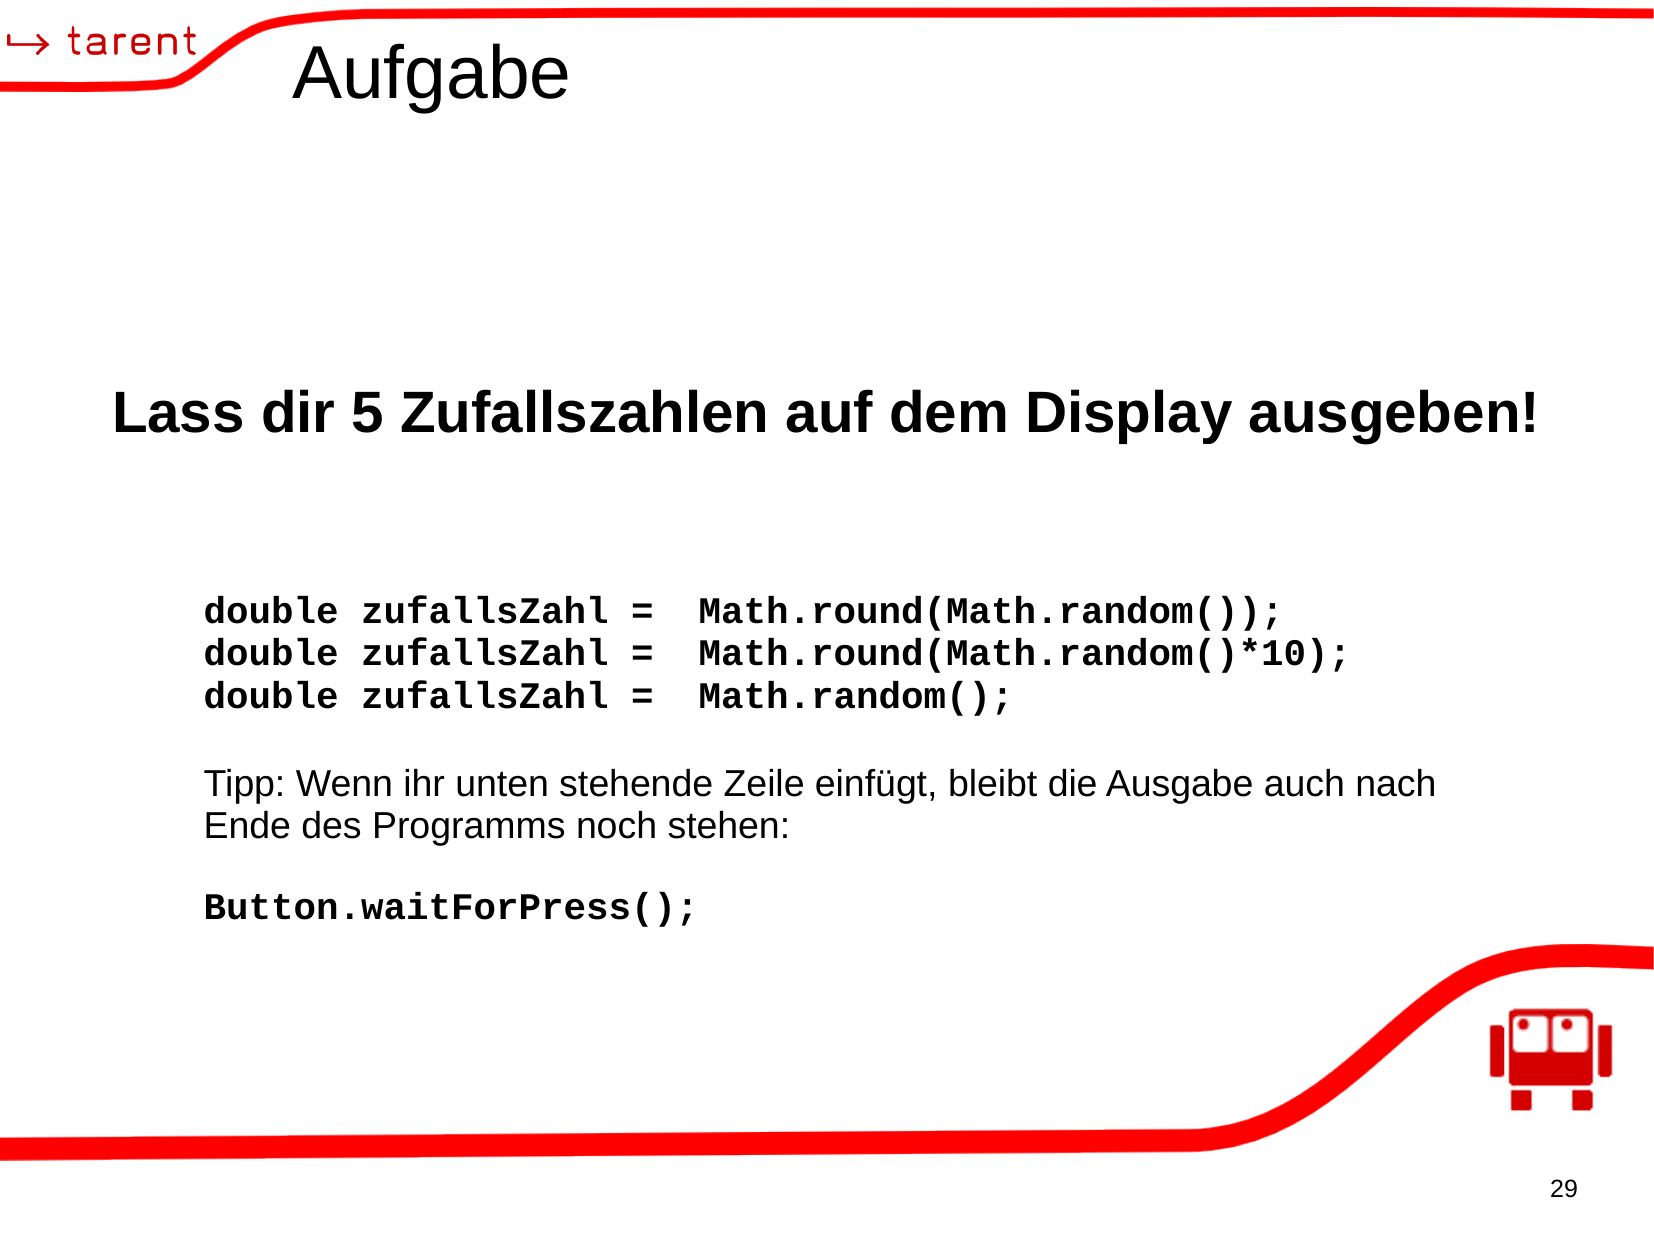

Aufgabe
Lass dir 5 Zufallszahlen auf dem Display ausgeben!
double zufallsZahl = Math.round(Math.random());
double zufallsZahl = Math.round(Math.random()*10);
double zufallsZahl = Math.random();
Tipp: Wenn ihr unten stehende Zeile einfügt, bleibt die Ausgabe auch nach Ende des Programms noch stehen:
Button.waitForPress();